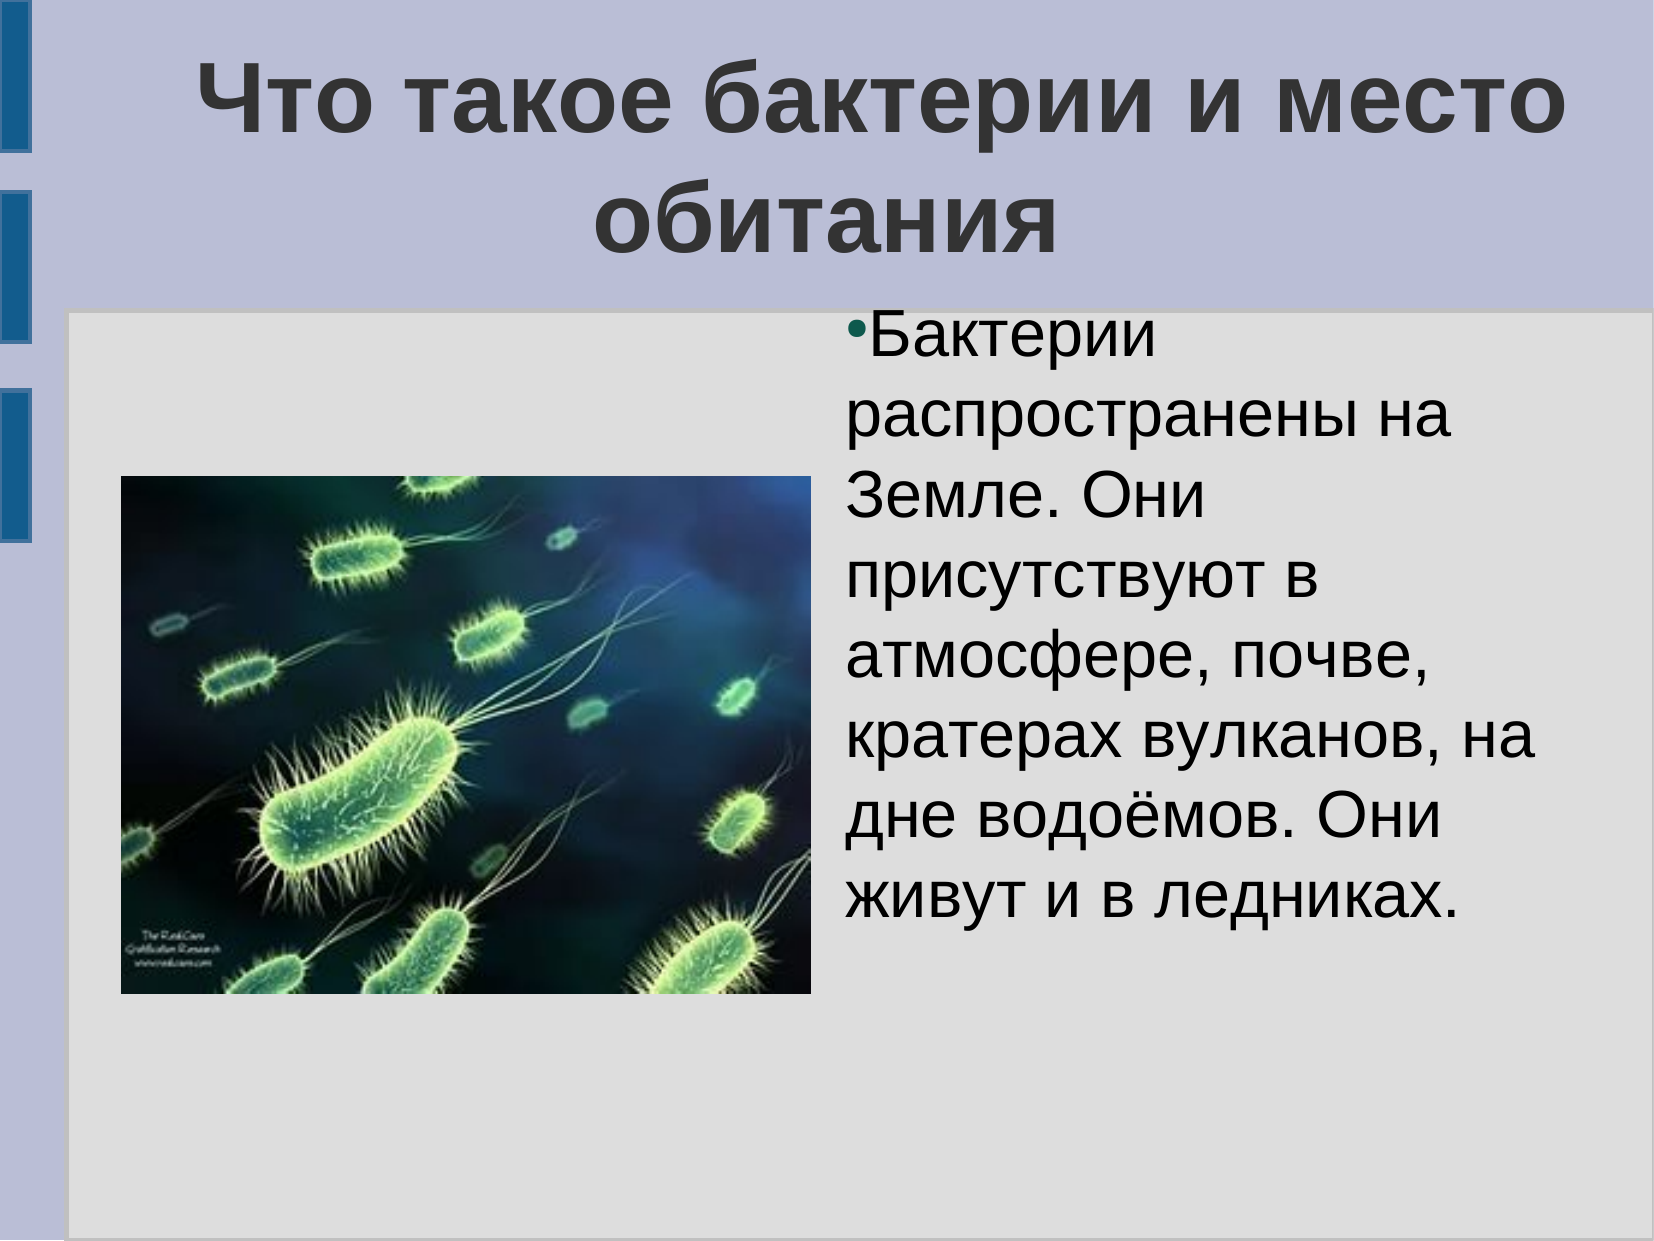

# Что такое бактерии и место обитания
Бактерии распространены на Земле. Они присутствуют в атмосфере, почве, кратерах вулканов, на дне водоёмов. Они живут и в ледниках.